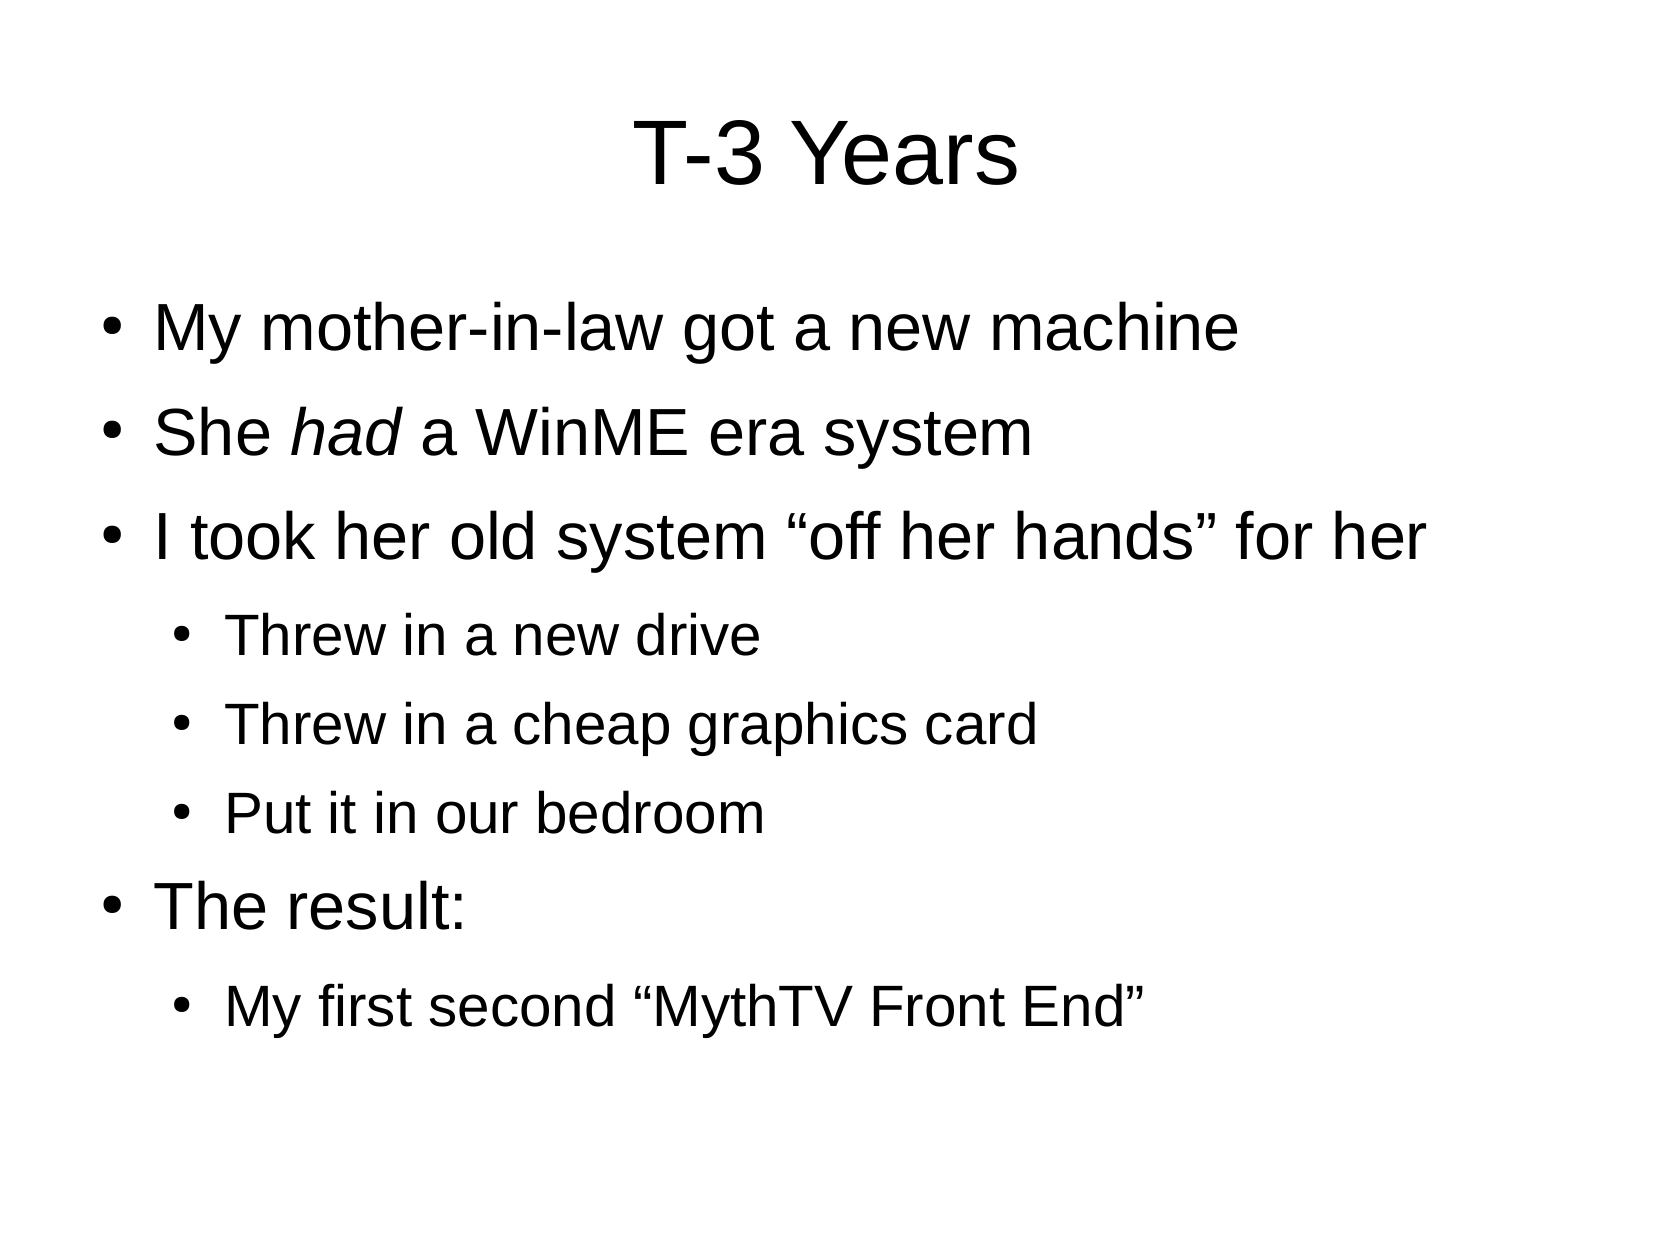

# T-3 Years
My mother-in-law got a new machine
She had a WinME era system
I took her old system “off her hands” for her
Threw in a new drive
Threw in a cheap graphics card
Put it in our bedroom
The result:
My first second “MythTV Front End”